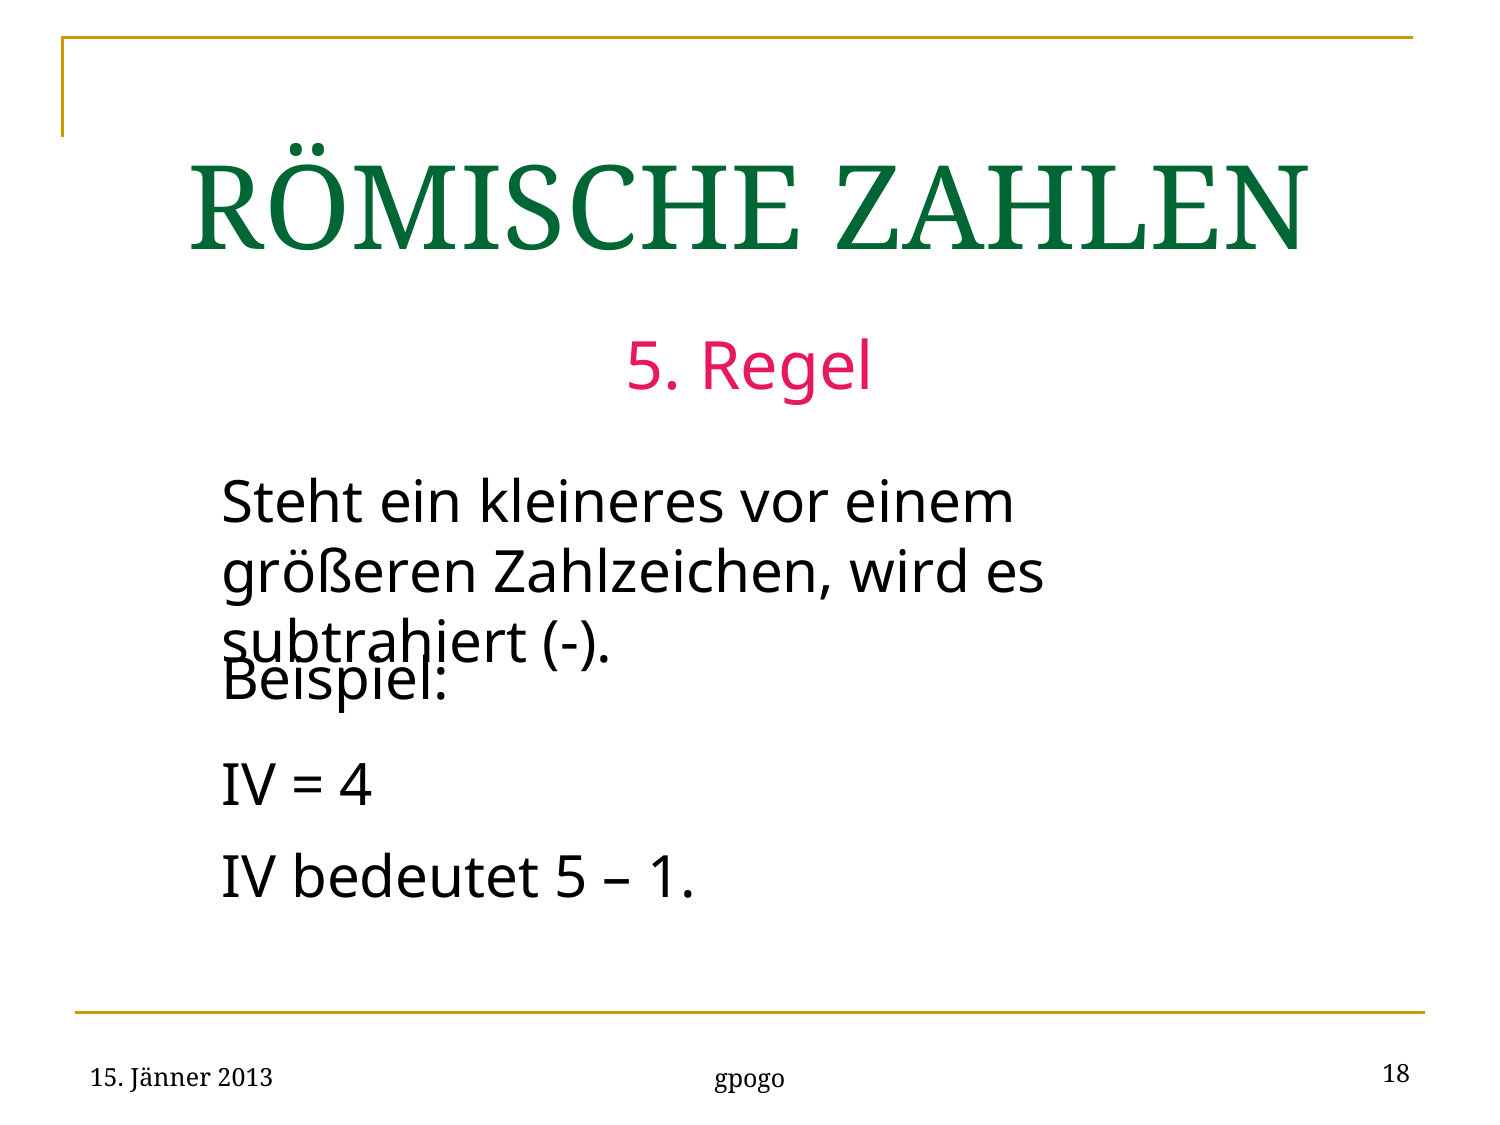

# RÖMISCHE ZAHLEN
5. Regel
Steht ein kleineres vor einem größeren Zahlzeichen, wird es subtrahiert (-).
Beispiel:
IV = 4
IV bedeutet 5 – 1.
15. Jänner 2013
gpogo